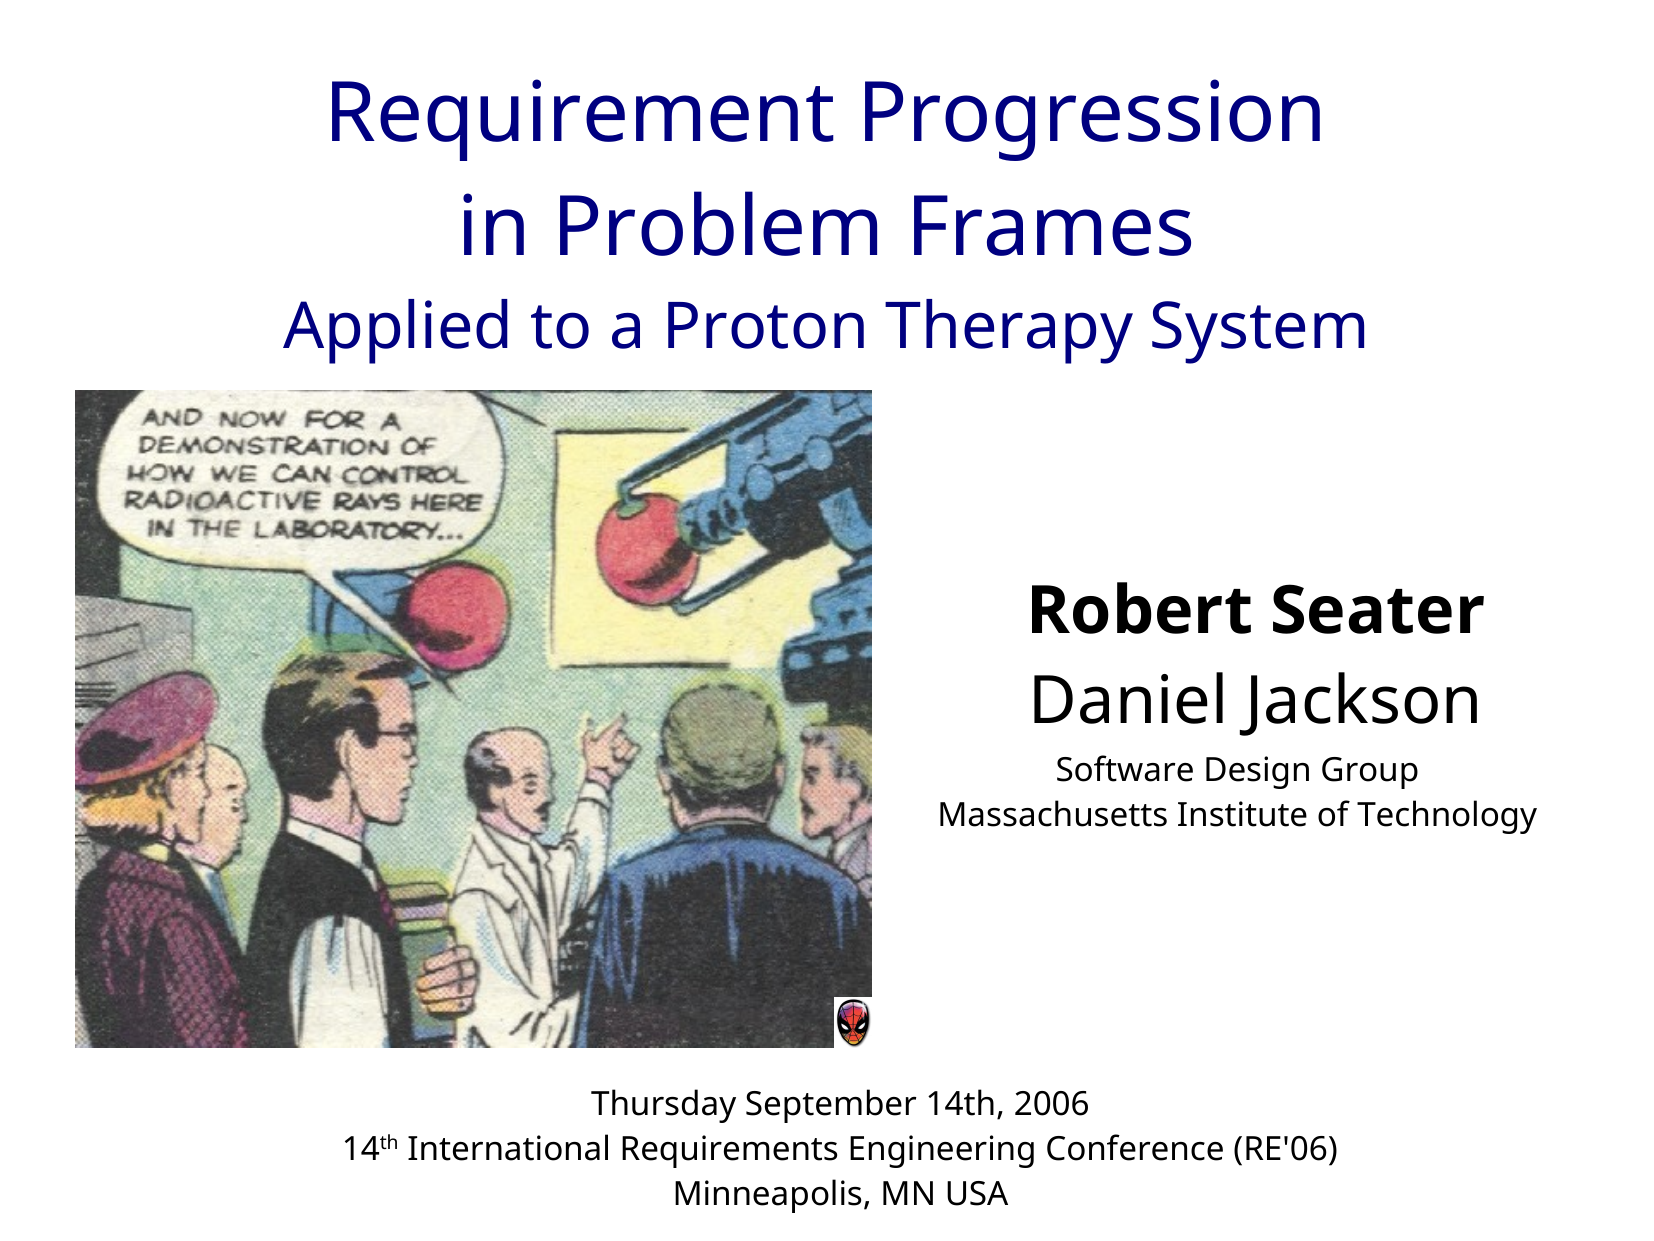

# Requirement Progression in Problem Frames Applied to a Proton Therapy System
Robert Seater
Daniel Jackson
Software Design Group
Massachusetts Institute of Technology
Thursday September 14th, 2006
14th International Requirements Engineering Conference (RE'06)
Minneapolis, MN USA